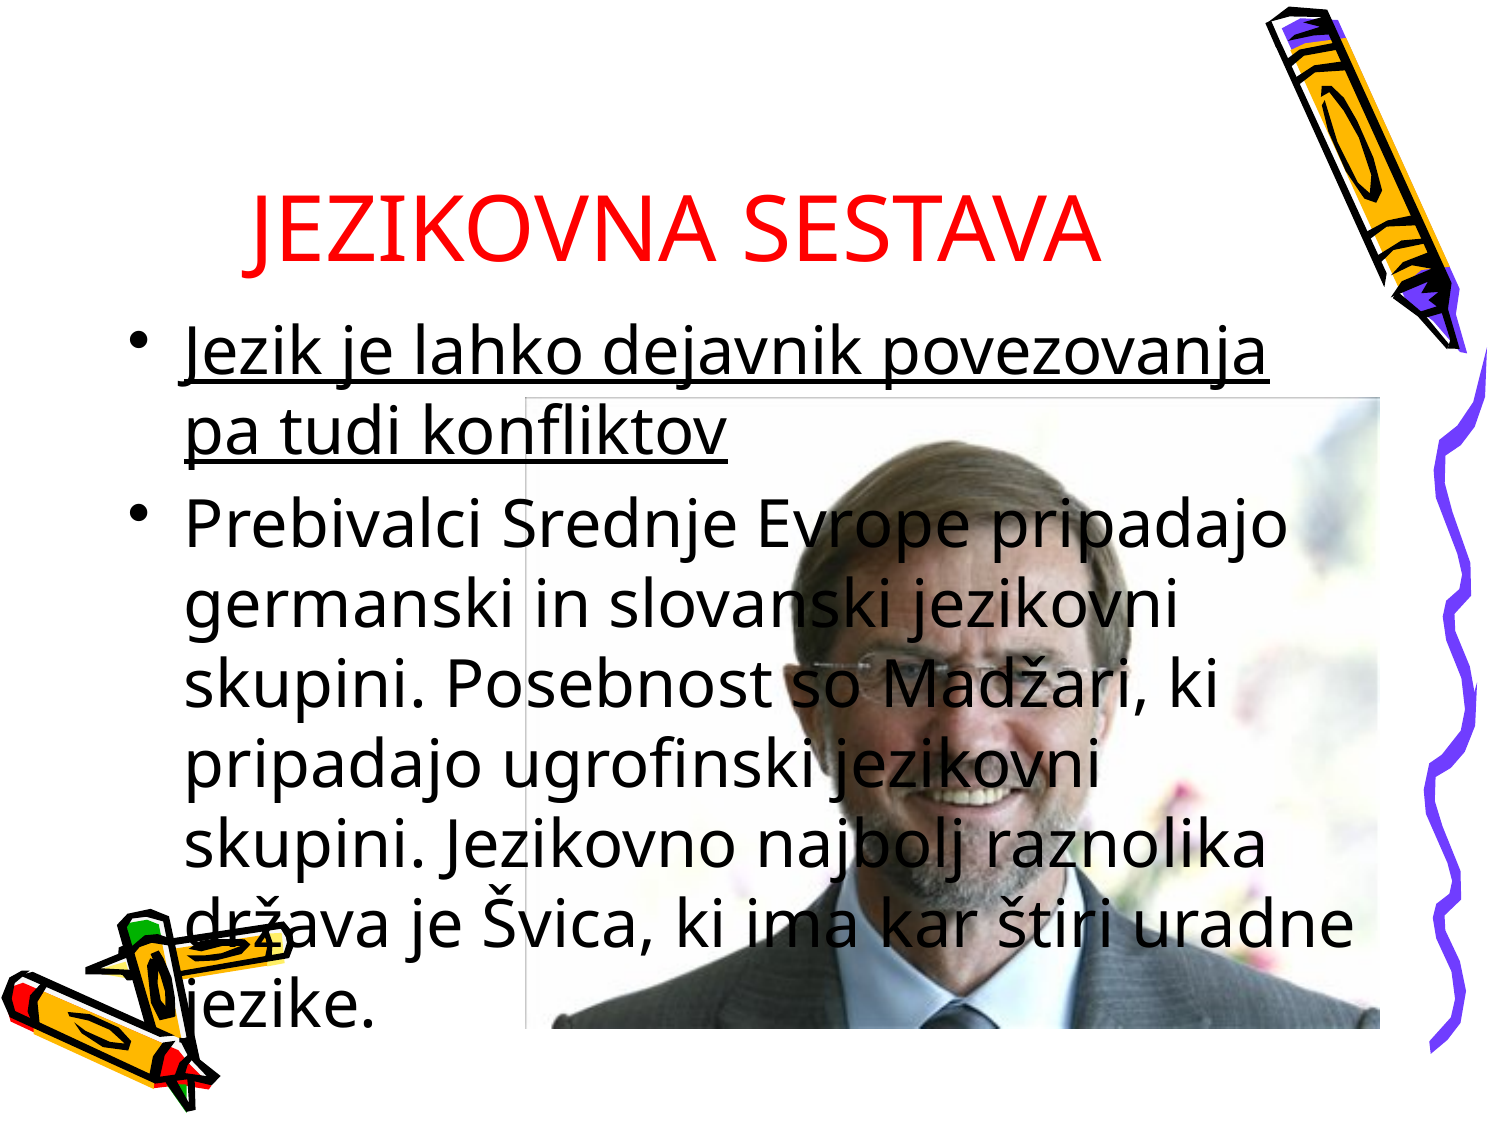

# JEZIKOVNA SESTAVA
Jezik je lahko dejavnik povezovanja pa tudi konfliktov
Prebivalci Srednje Evrope pripadajo germanski in slovanski jezikovni skupini. Posebnost so Madžari, ki pripadajo ugrofinski jezikovni skupini. Jezikovno najbolj raznolika država je Švica, ki ima kar štiri uradne jezike.